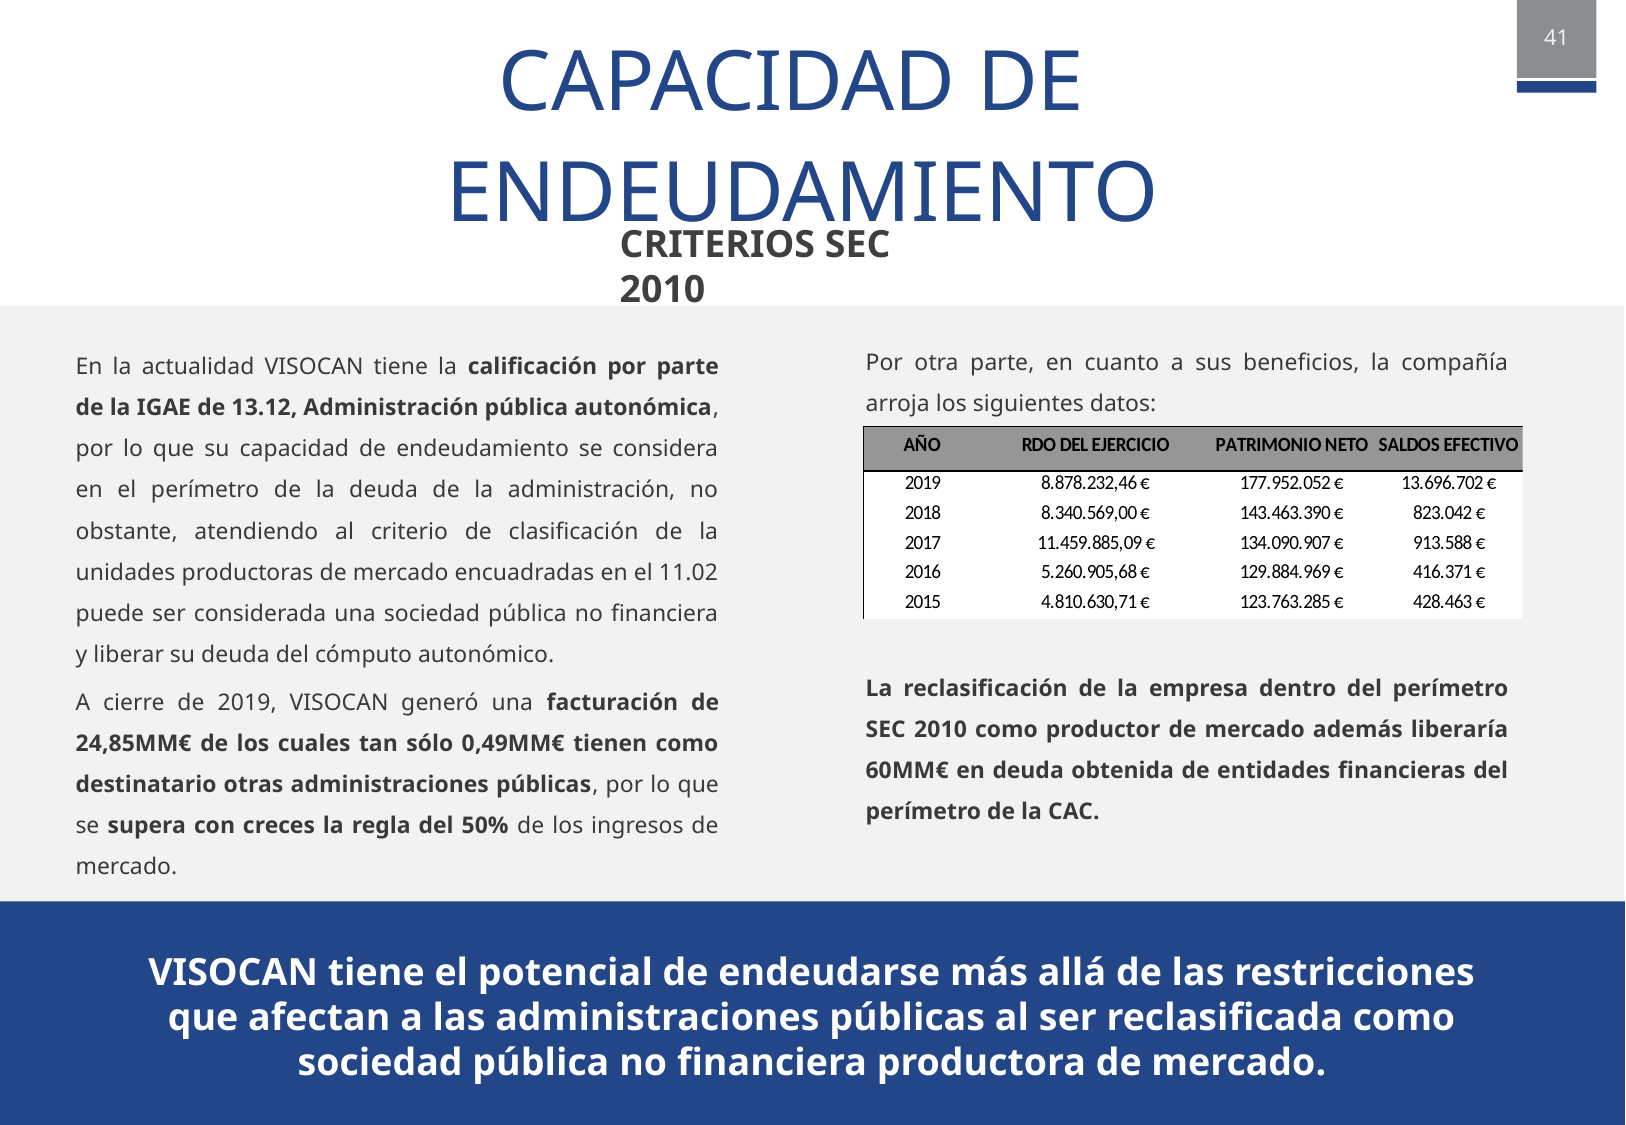

# CAPACIDAD DE
ENDEUDAMIENTO
CRITERIOS SEC 2010
Por otra parte, en cuanto a sus beneficios, la compañía arroja los siguientes datos:
La reclasificación de la empresa dentro del perímetro SEC 2010 como productor de mercado además liberaría 60MM€ en deuda obtenida de entidades financieras del perímetro de la CAC.
En la actualidad VISOCAN tiene la calificación por parte de la IGAE de 13.12, Administración pública autonómica, por lo que su capacidad de endeudamiento se considera en el perímetro de la deuda de la administración, no obstante, atendiendo al criterio de clasificación de la unidades productoras de mercado encuadradas en el 11.02 puede ser considerada una sociedad pública no financiera y liberar su deuda del cómputo autonómico.
A cierre de 2019, VISOCAN generó una facturación de 24,85MM€ de los cuales tan sólo 0,49MM€ tienen como destinatario otras administraciones públicas, por lo que se supera con creces la regla del 50% de los ingresos de mercado.
VISOCAN tiene el potencial de endeudarse más allá de las restricciones que afectan a las administraciones públicas al ser reclasificada como sociedad pública no financiera productora de mercado.